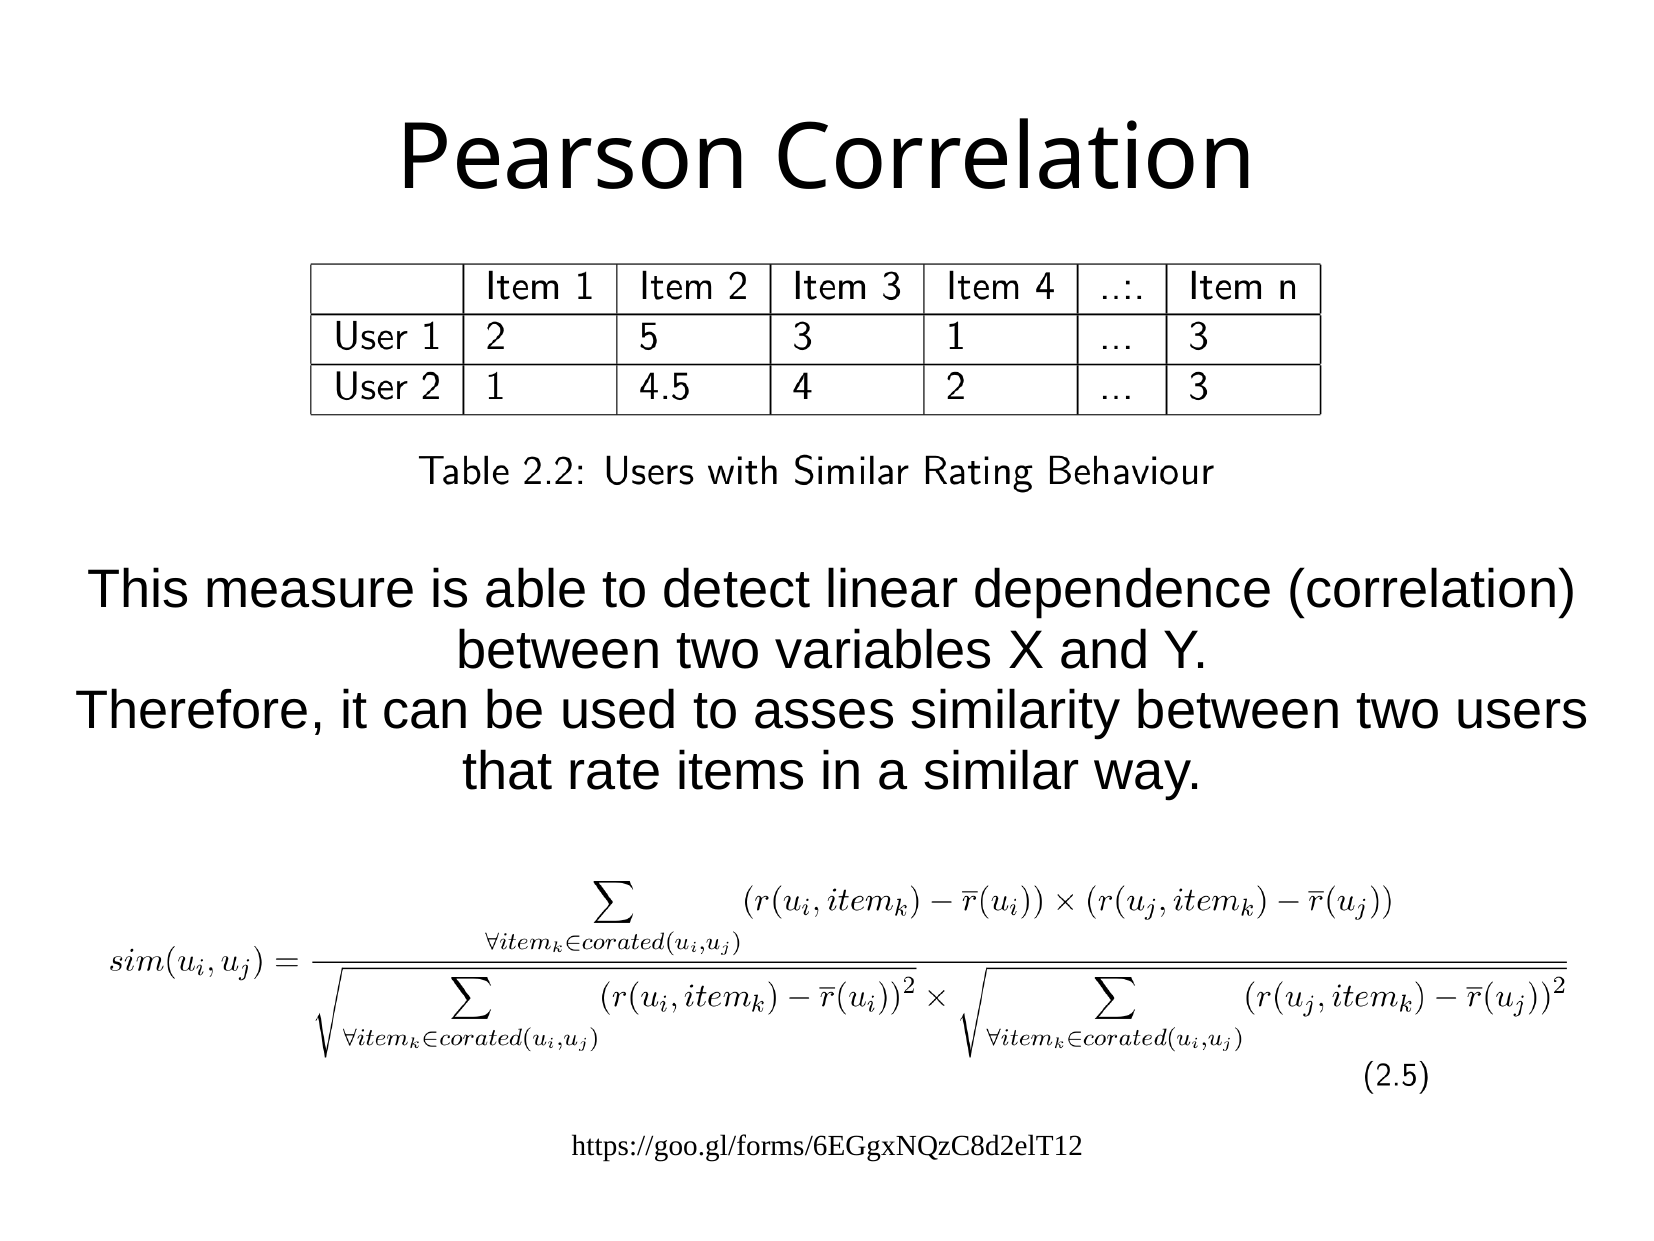

# Pearson Correlation
This measure is able to detect linear dependence (correlation) between two variables X and Y.
Therefore, it can be used to asses similarity between two users that rate items in a similar way.
https://goo.gl/forms/6EGgxNQzC8d2elT12